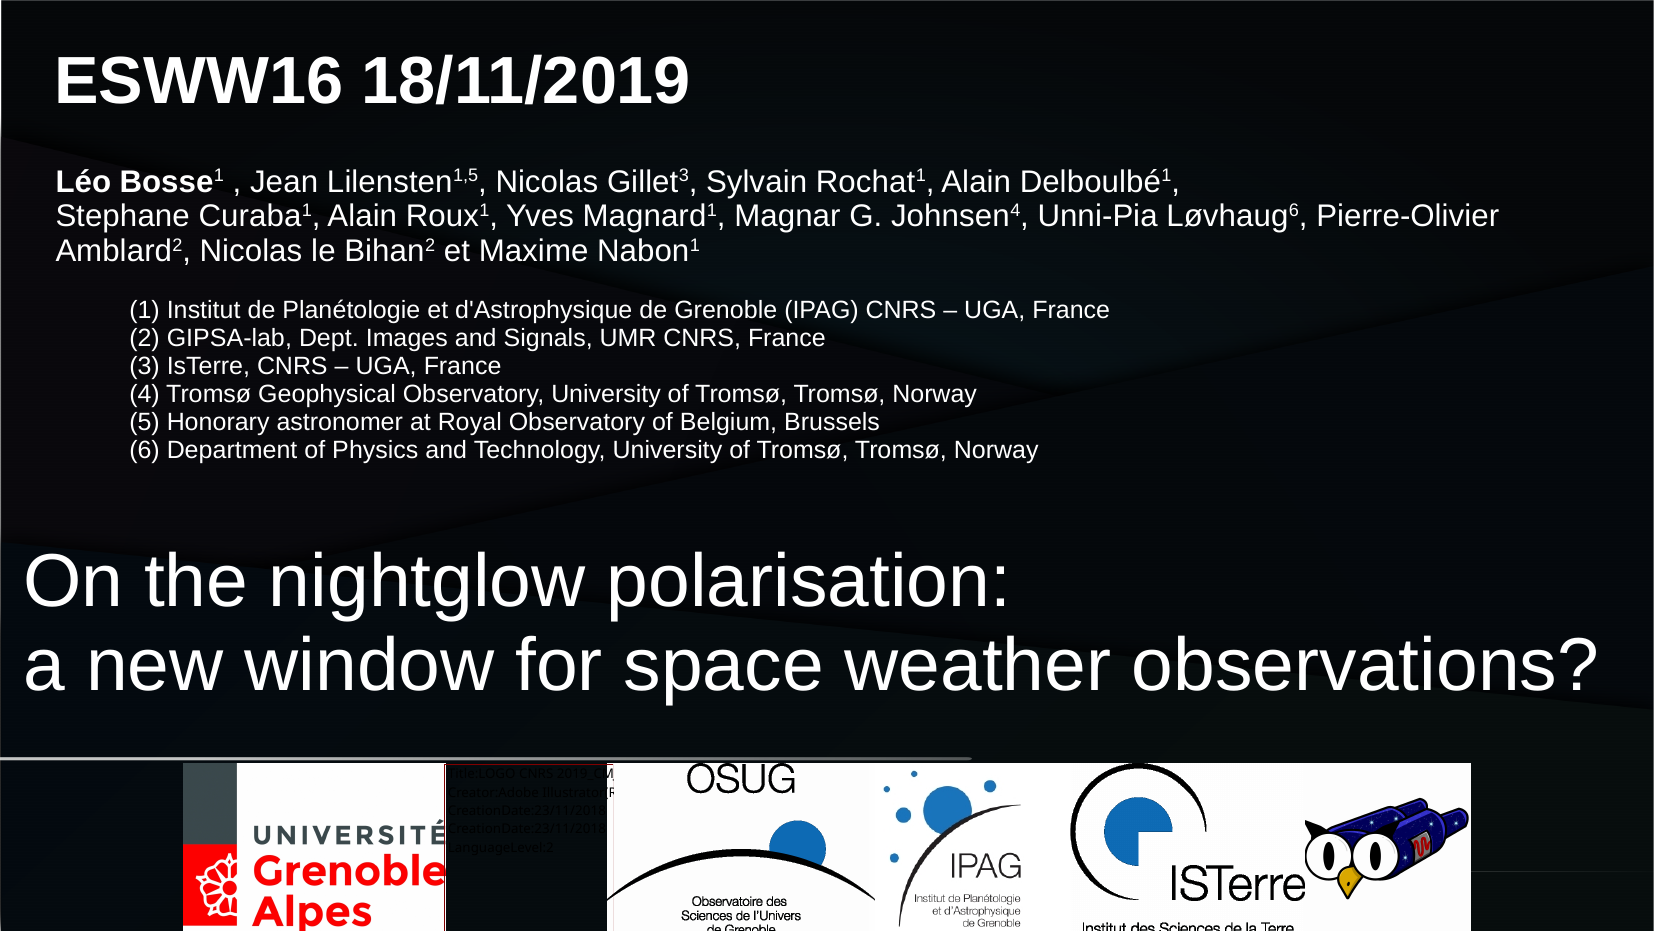

ESWW16 18/11/2019
Léo Bosse1 , Jean Lilensten1,5, Nicolas Gillet3, Sylvain Rochat1, Alain Delboulbé1,
Stephane Curaba1, Alain Roux1, Yves Magnard1, Magnar G. Johnsen4, Unni-Pia Løvhaug6, Pierre-Olivier
Amblard2, Nicolas le Bihan2 et Maxime Nabon1
	(1) Institut de Planétologie et d'Astrophysique de Grenoble (IPAG) CNRS – UGA, France
	(2) GIPSA-lab, Dept. Images and Signals, UMR CNRS, France
	(3) IsTerre, CNRS – UGA, France
	(4) Tromsø Geophysical Observatory, University of Tromsø, Tromsø, Norway
	(5) Honorary astronomer at Royal Observatory of Belgium, Brussels
	(6) Department of Physics and Technology, University of Tromsø, Tromsø, Norway
# On the nightglow polarisation: a new window for space weather observations?